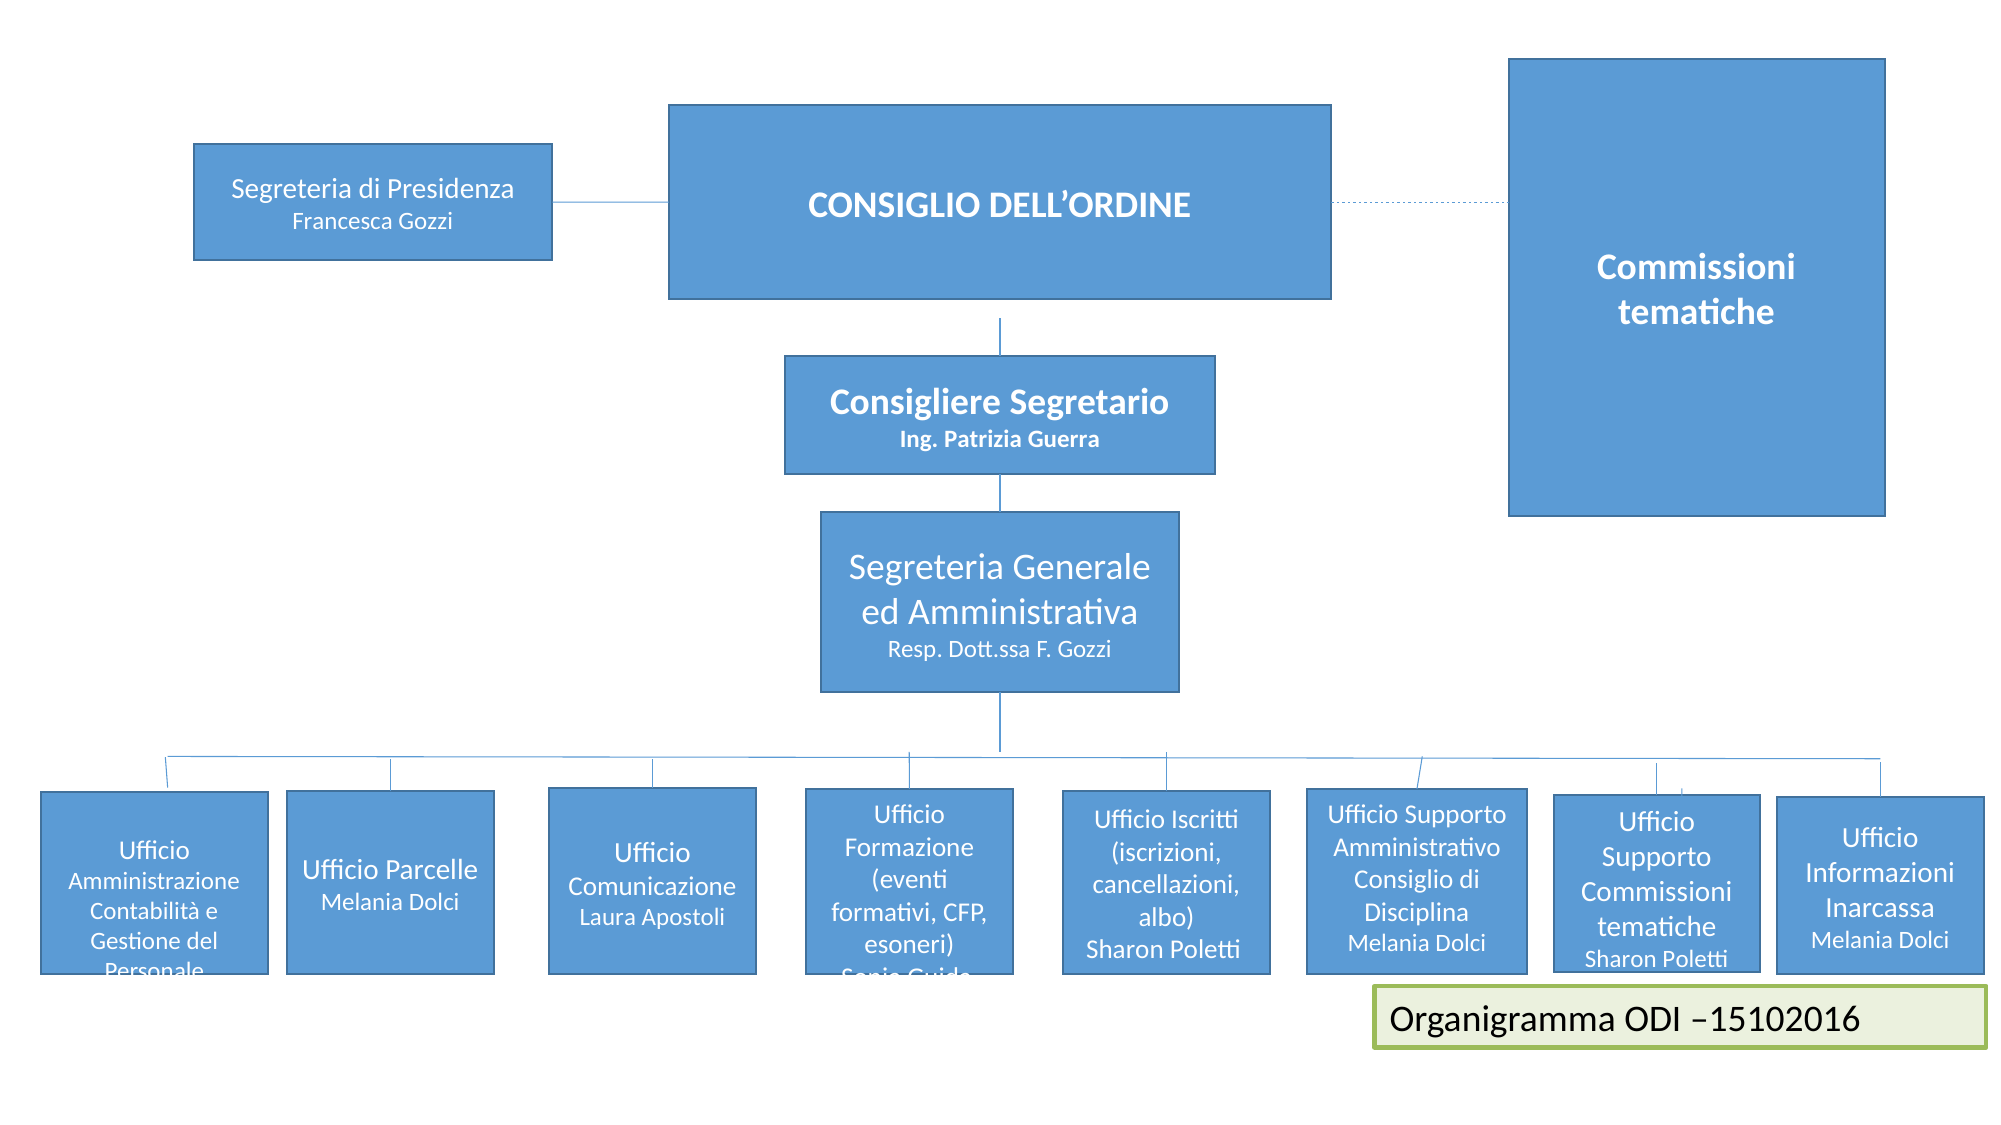

Commissioni tematiche
Consiglio dell’Ordine
Segreteria di Presidenza
Francesca Gozzi
Consigliere Segretario
Ing. Patrizia Guerra
Segreteria Generale ed Amministrativa
Resp. Dott.ssa F. Gozzi
Ufficio Comunicazione
Laura Apostoli
Ufficio Formazione
(eventi formativi, CFP, esoneri)
Sonia Guida
Ufficio Supporto Amministrativo Consiglio di Disciplina
Melania Dolci
Ufficio Parcelle
Melania Dolci
Ufficio Iscritti (iscrizioni, cancellazioni, albo)
Sharon Poletti
Ufficio Amministrazione
Contabilità e Gestione del Personale
Francesca Gozzi
Ufficio Supporto Commissioni tematiche
Sharon Poletti
Ufficio
Informazioni Inarcassa
Melania Dolci
Organigramma ODI –15102016